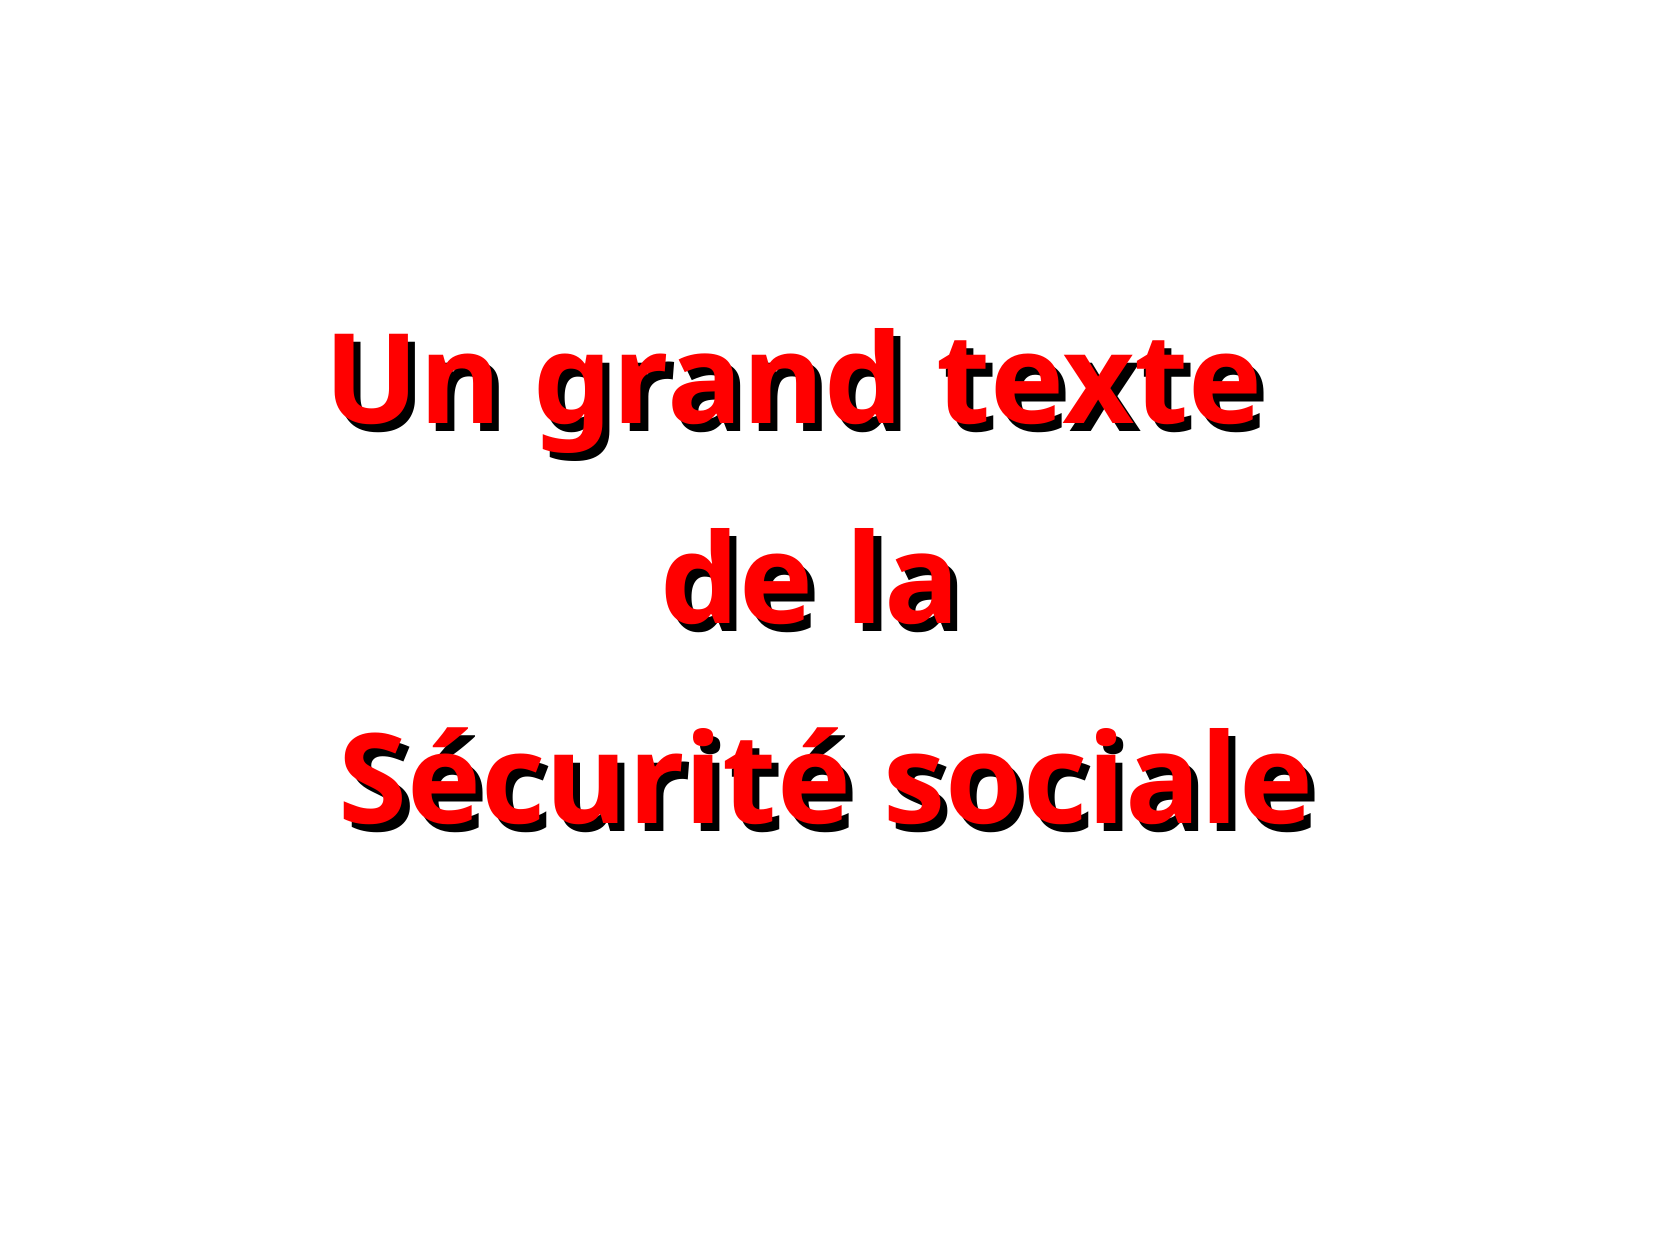

# Un grand texte
de la
 Sécurité sociale